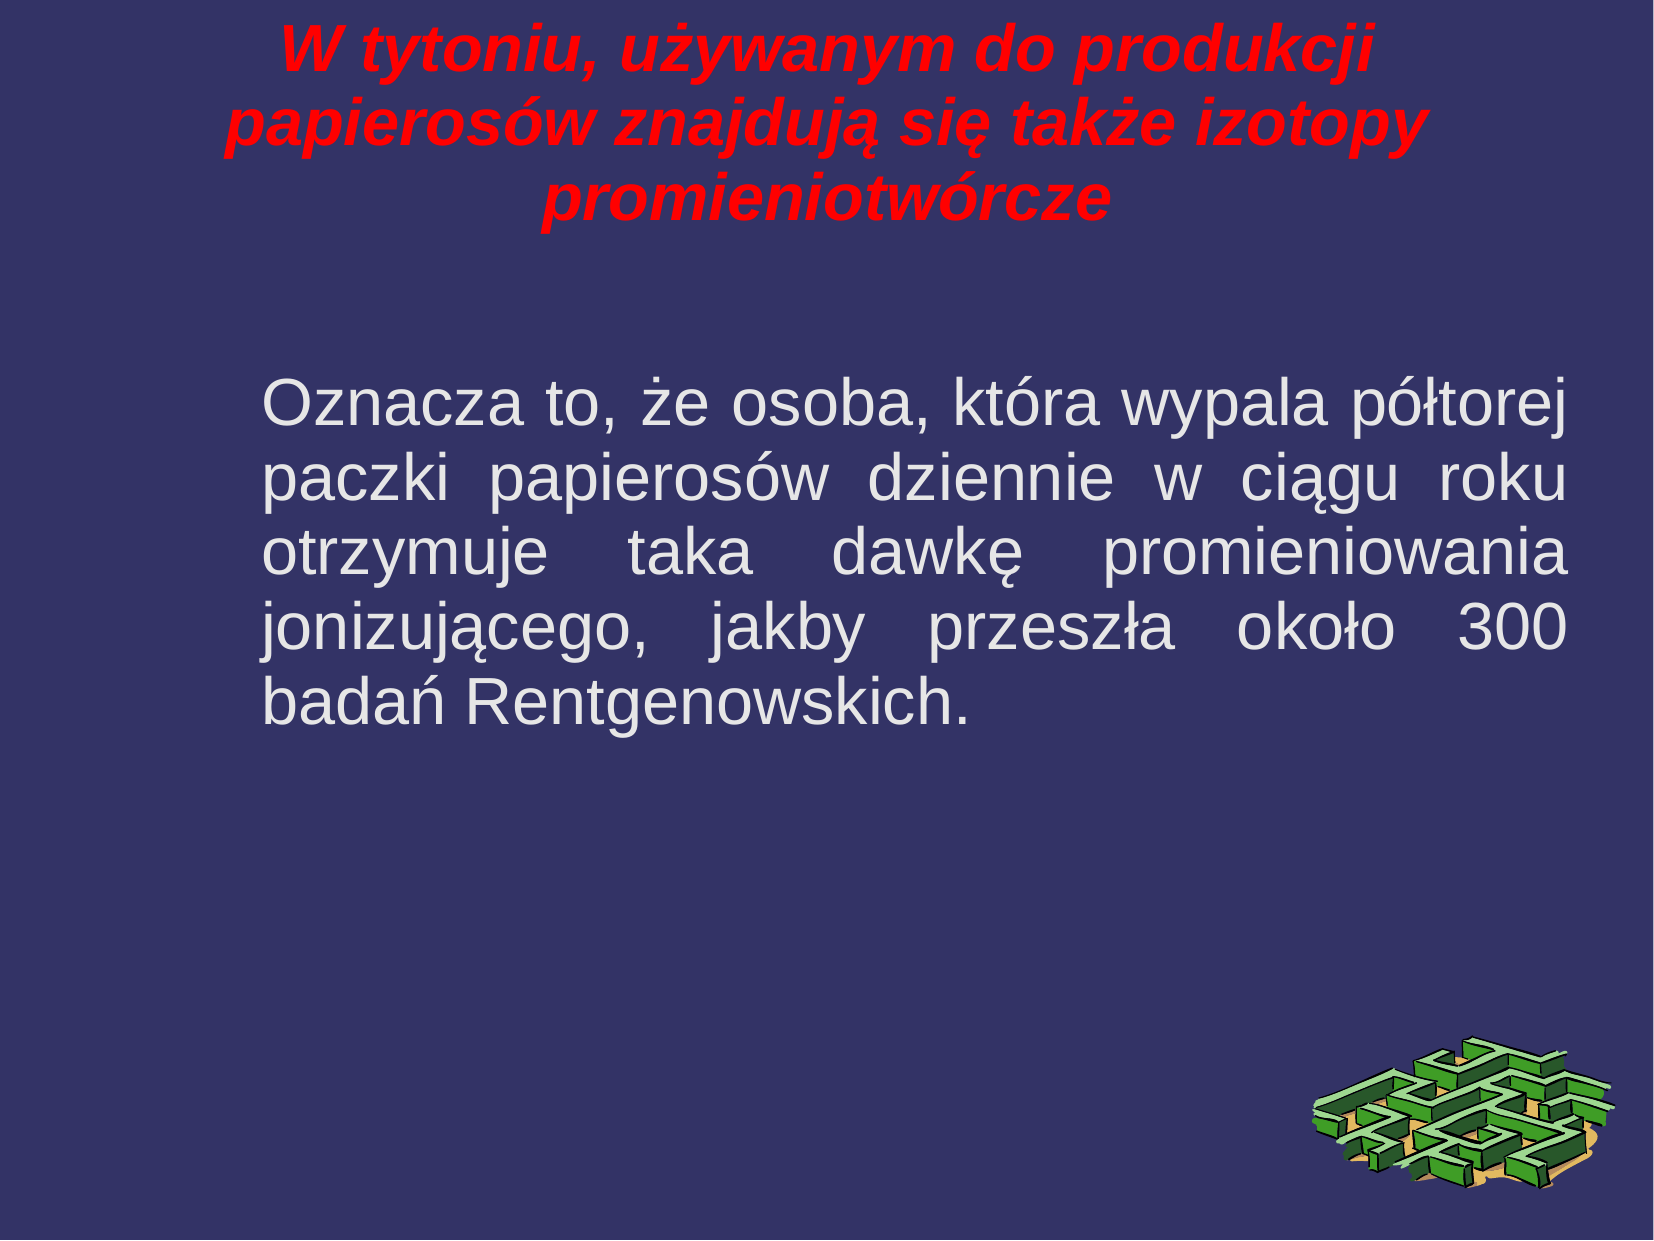

# W tytoniu, używanym do produkcji papierosów znajdują się także izotopy promieniotwórcze
Oznacza to, że osoba, która wypala półtorej paczki papierosów dziennie w ciągu roku otrzymuje taka dawkę promieniowania jonizującego, jakby przeszła około 300 badań Rentgenowskich.